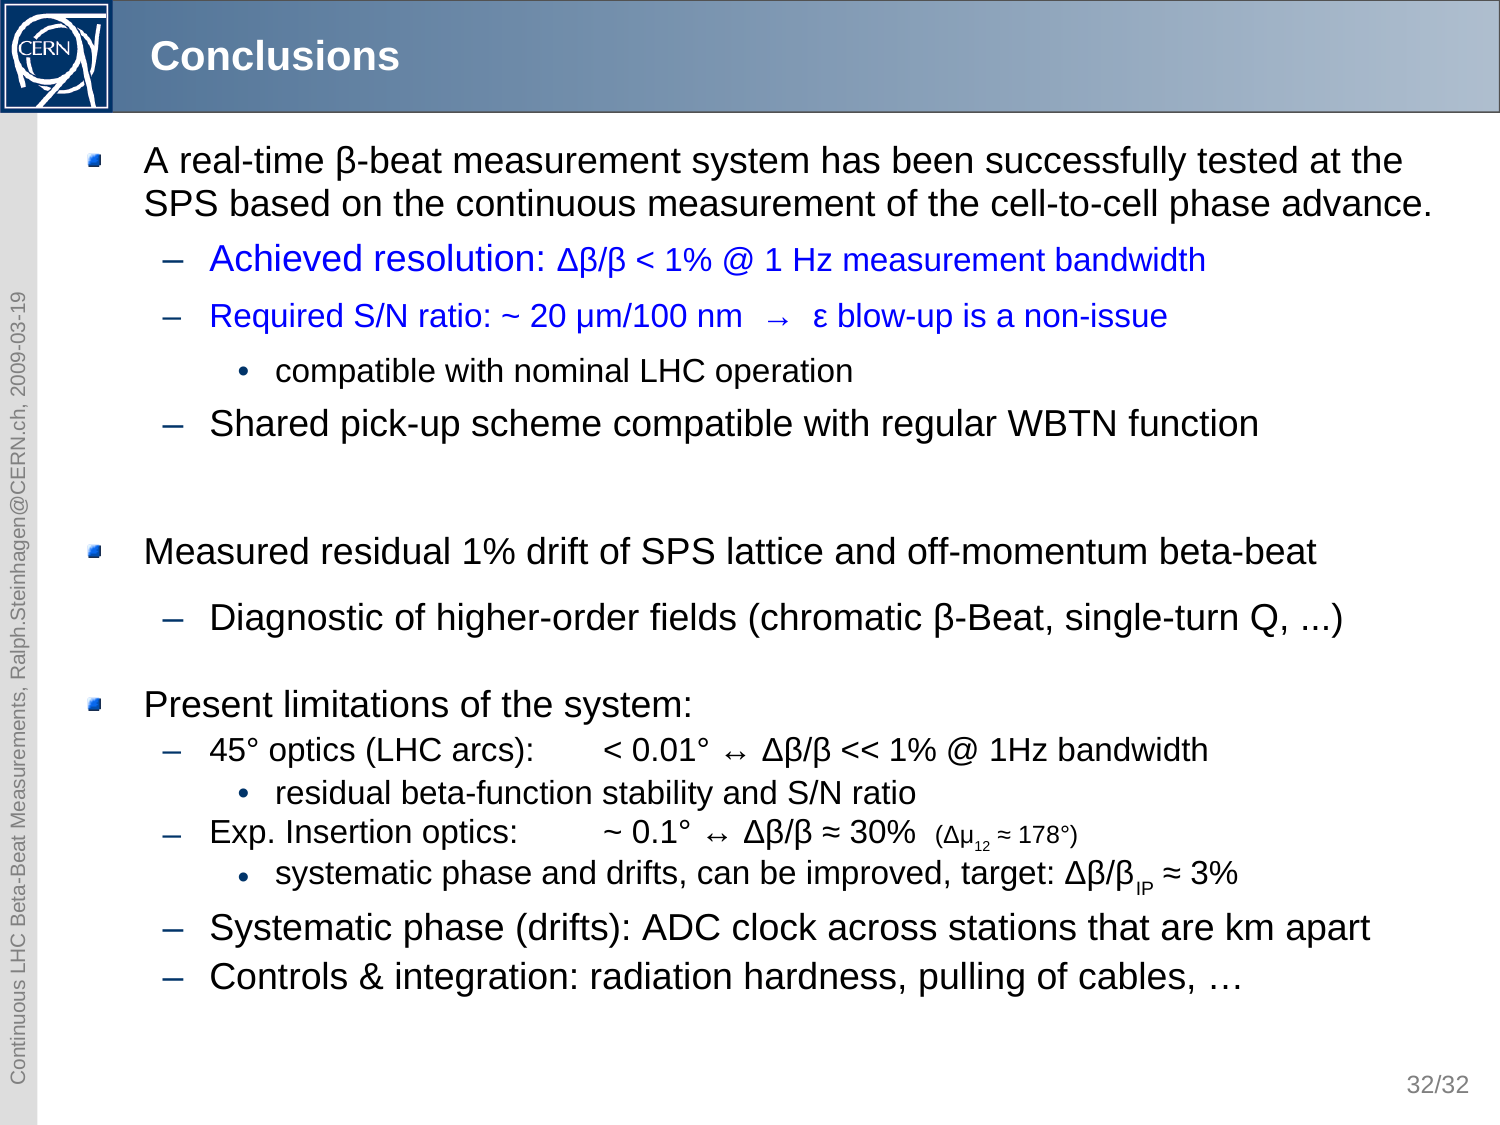

# Conclusions
A real-time β-beat measurement system has been successfully tested at the SPS based on the continuous measurement of the cell-to-cell phase advance.
Achieved resolution: Δβ/β < 1% @ 1 Hz measurement bandwidth
Required S/N ratio: ~ 20 μm/100 nm → ε blow-up is a non-issue
compatible with nominal LHC operation
Shared pick-up scheme compatible with regular WBTN function
Measured residual 1% drift of SPS lattice and off-momentum beta-beat
Diagnostic of higher-order fields (chromatic β-Beat, single-turn Q, ...)
Present limitations of the system:
45° optics (LHC arcs): 	< 0.01° ↔ Δβ/β << 1% @ 1Hz bandwidth
residual beta-function stability and S/N ratio
Exp. Insertion optics:	~ 0.1° ↔ Δβ/β ≈ 30% (Δμ12 ≈ 178°)
systematic phase and drifts, can be improved, target: Δβ/βIP ≈ 3%
Systematic phase (drifts): ADC clock across stations that are km apart
Controls & integration: radiation hardness, pulling of cables, …